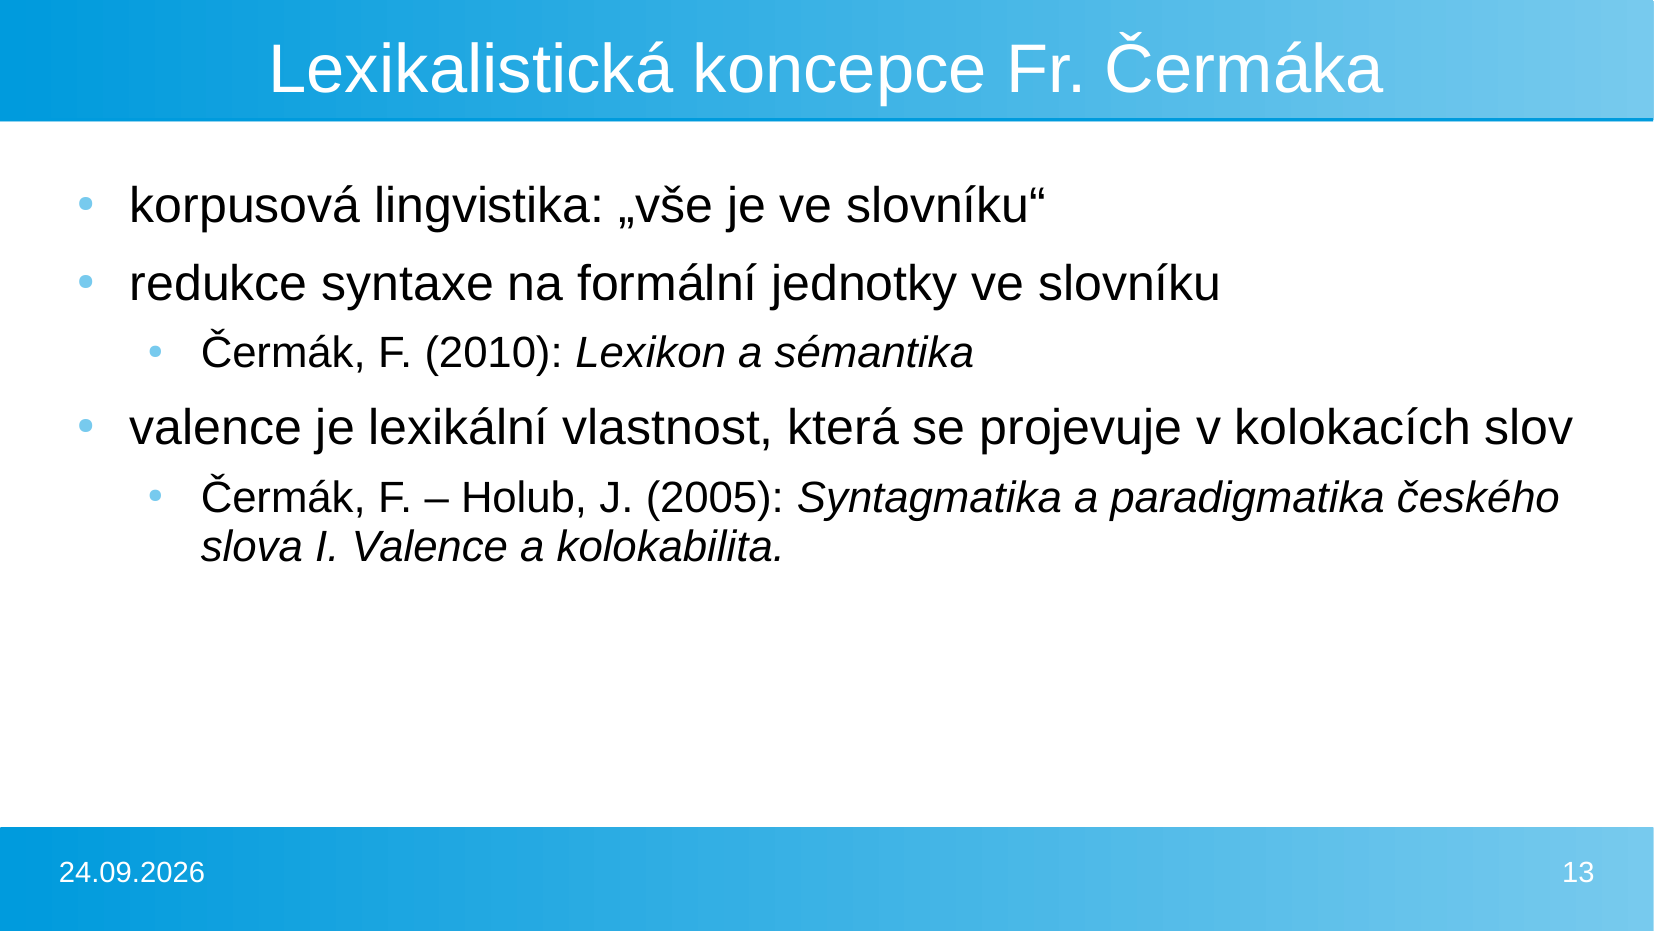

# Lexikalistická koncepce Fr. Čermáka
korpusová lingvistika: „vše je ve slovníku“
redukce syntaxe na formální jednotky ve slovníku
Čermák, F. (2010): Lexikon a sémantika
valence je lexikální vlastnost, která se projevuje v kolokacích slov
Čermák, F. – Holub, J. (2005): Syntagmatika a paradigmatika českého slova I. Valence a kolokabilita.
13